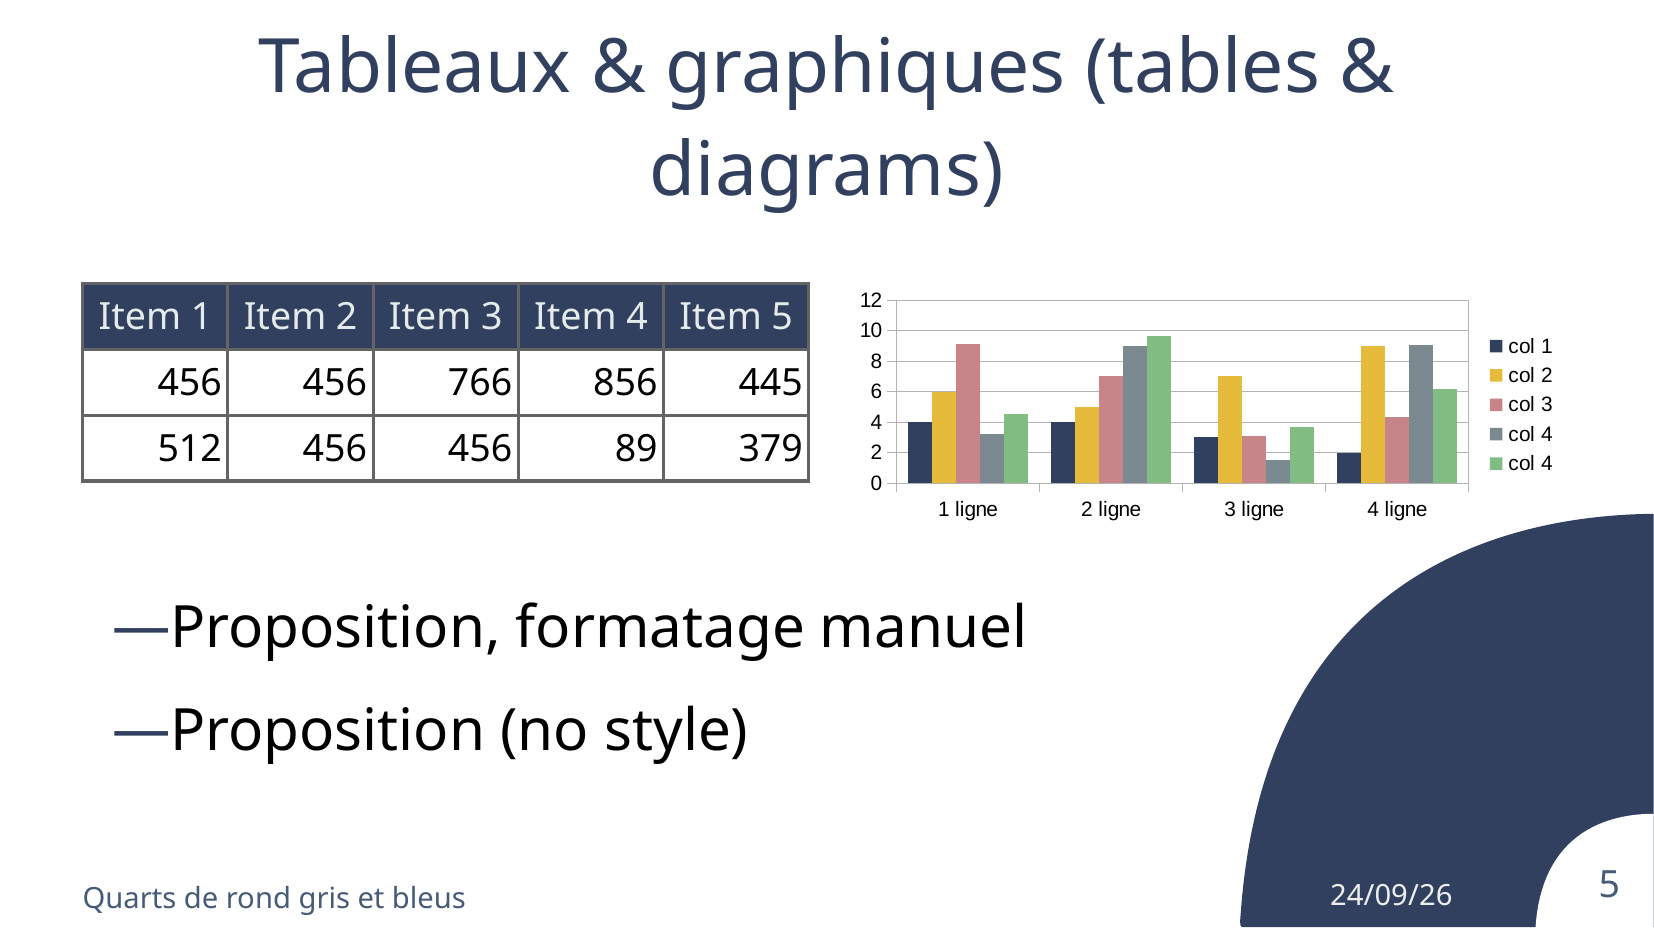

# Tableaux & graphiques (tables & diagrams)
| Item 1 | Item 2 | Item 3 | Item 4 | Item 5 |
| --- | --- | --- | --- | --- |
| 456 | 456 | 766 | 856 | 445 |
| 512 | 456 | 456 | 89 | 379 |
### Chart
| Category | col 1 | col 2 | col 3 | col 4 | col 4 |
|---|---|---|---|---|---|
| 1 ligne | 4.0 | 6.0 | 9.1 | 3.2 | 4.54 |
| 2 ligne | 4.0 | 5.0 | 7.0 | 9.0 | 9.65 |
| 3 ligne | 3.0 | 7.0 | 3.1 | 1.5 | 3.7 |
| 4 ligne | 2.0 | 9.0 | 4.3 | 9.02 | 6.2 |Proposition, formatage manuel
Proposition (no style)
5
Quarts de rond gris et bleus